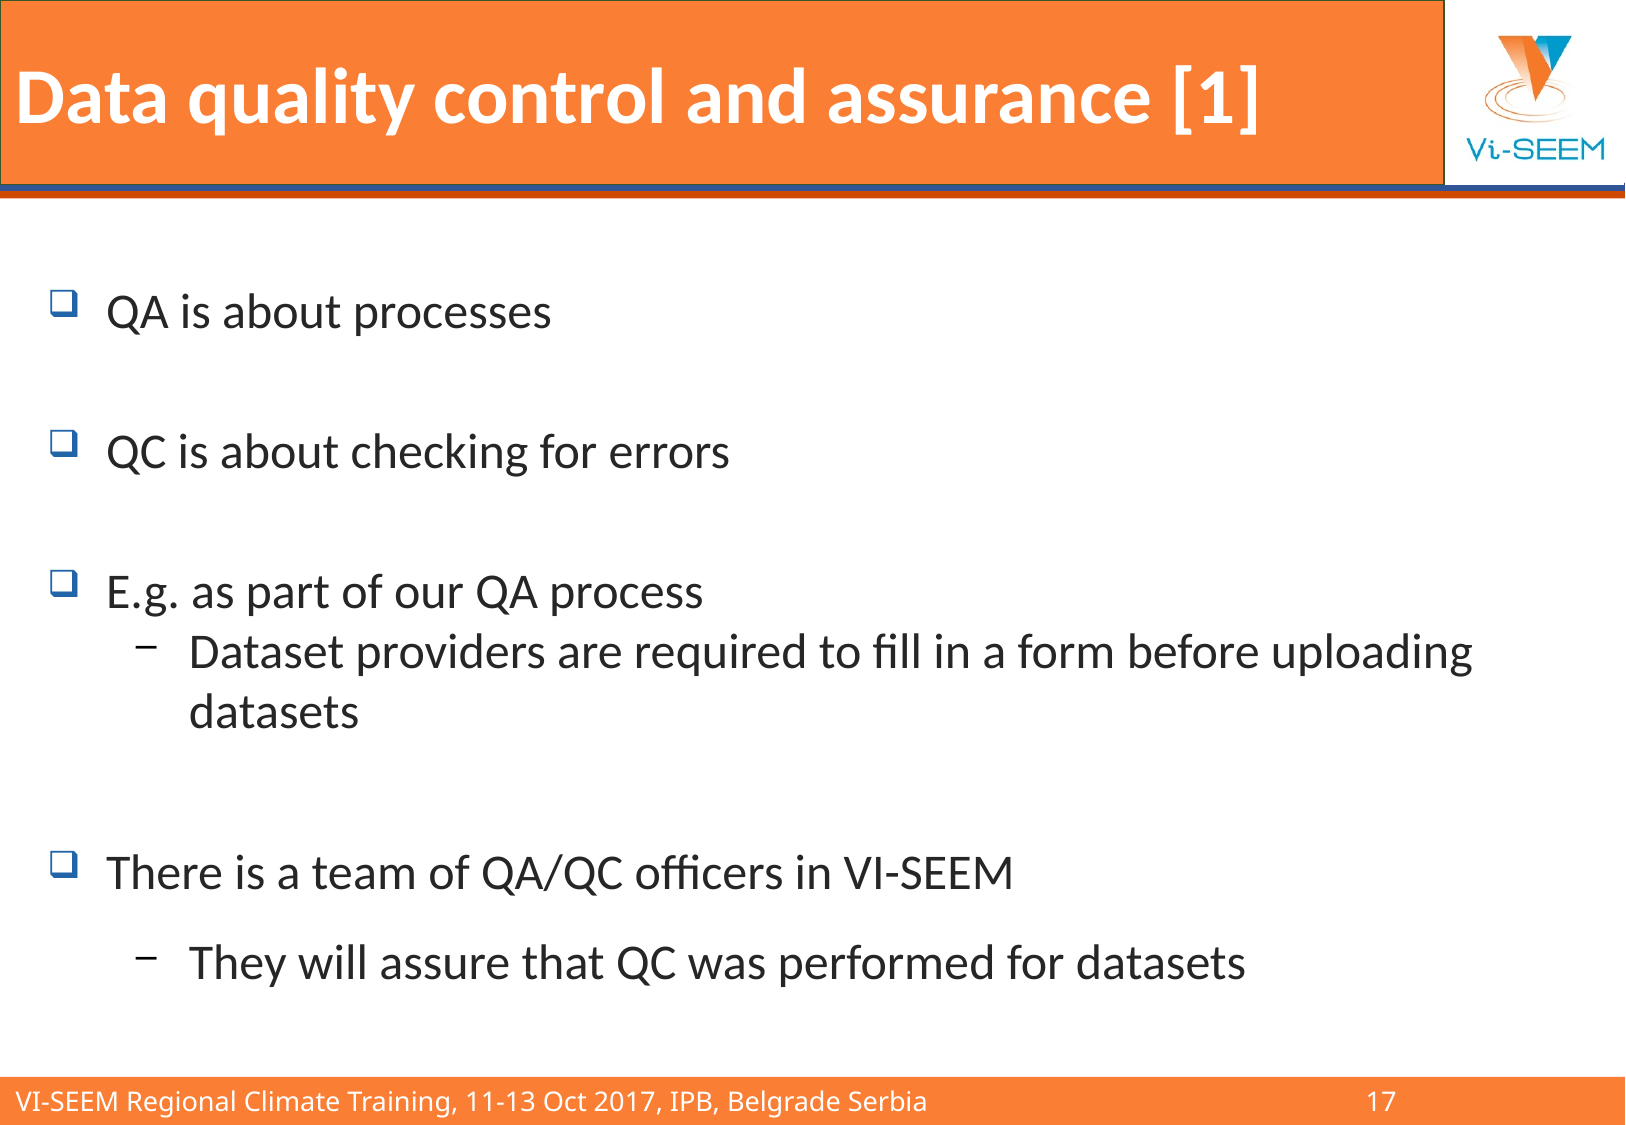

# Data quality control and assurance [1]
QA is about processes
QC is about checking for errors
E.g. as part of our QA process
Dataset providers are required to fill in a form before uploading datasets
There is a team of QA/QC officers in VI-SEEM
They will assure that QC was performed for datasets
VI-SEEM Regional Climate Training, 11-13 Oct 2017, IPB, Belgrade Serbia